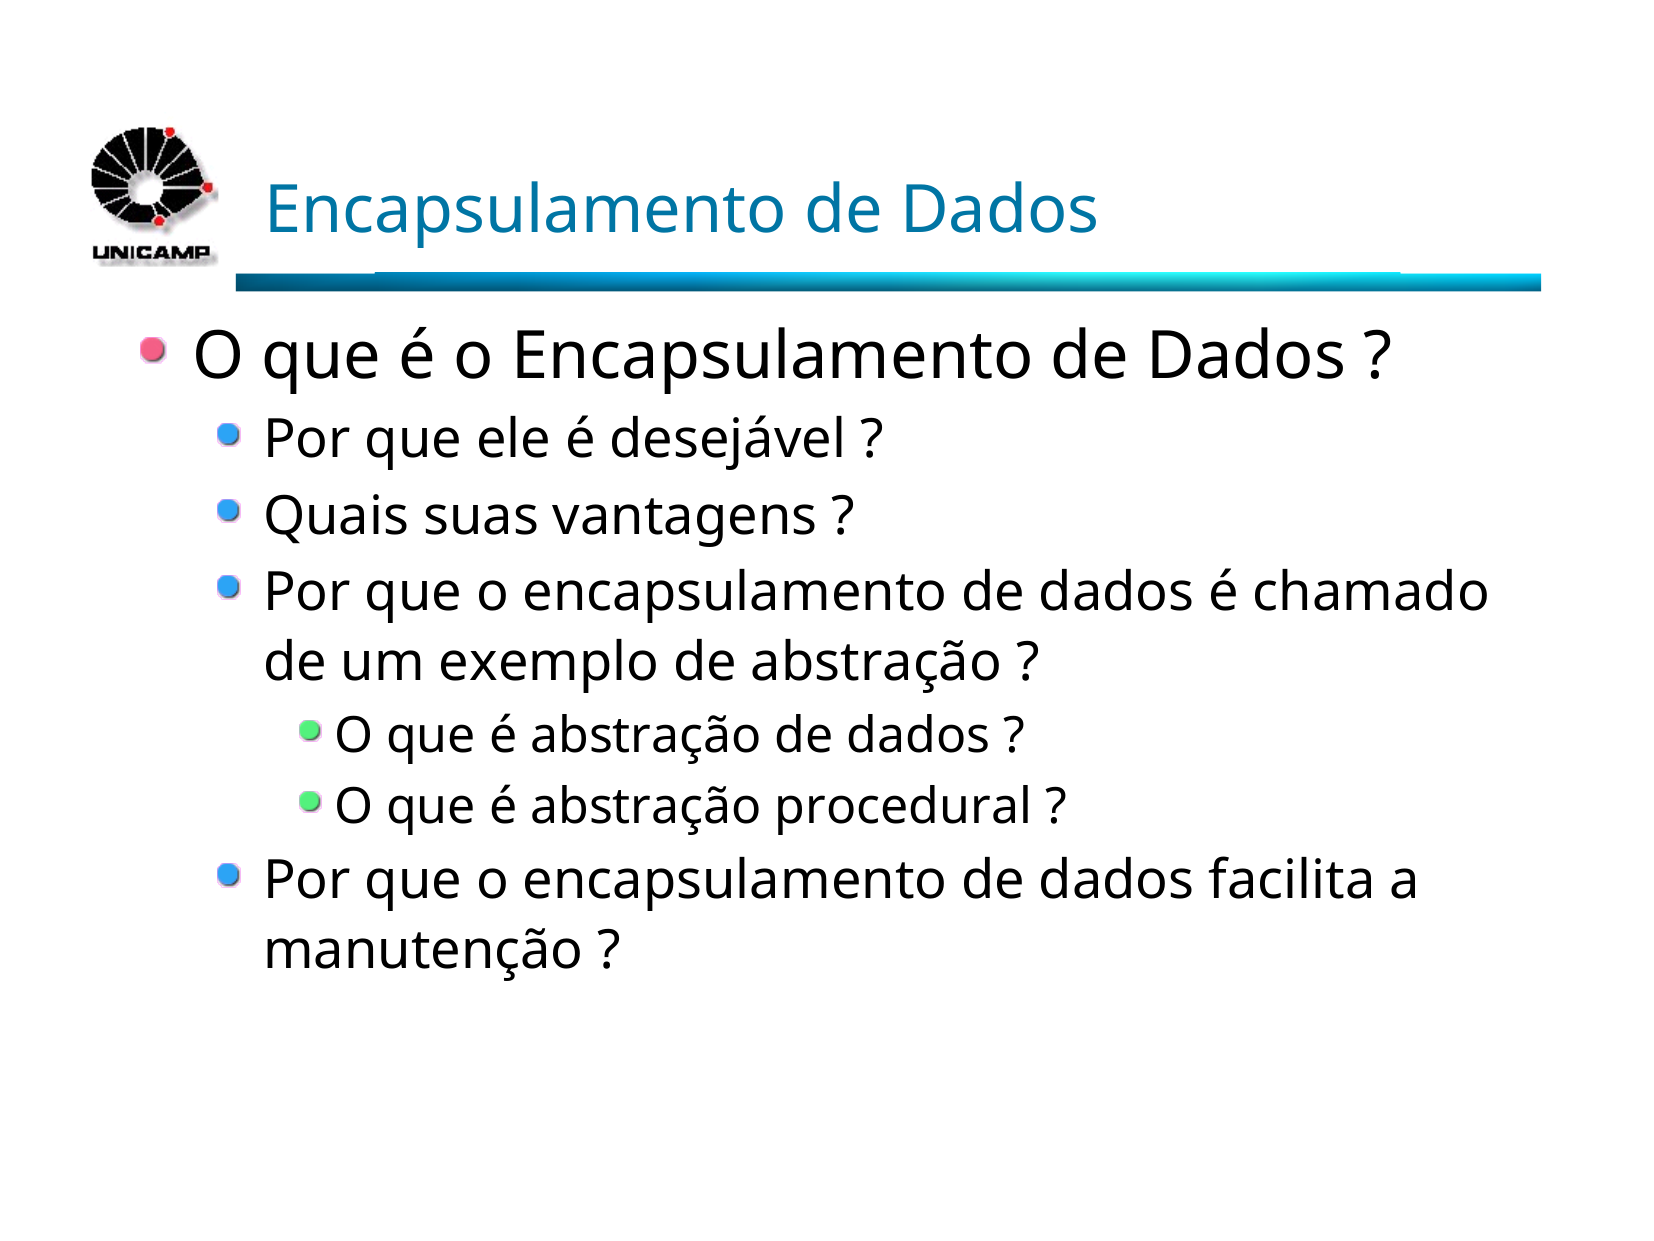

# Encapsulamento de Dados
O que é o Encapsulamento de Dados ?
Por que ele é desejável ?
Quais suas vantagens ?
Por que o encapsulamento de dados é chamado de um exemplo de abstração ?
O que é abstração de dados ?
O que é abstração procedural ?
Por que o encapsulamento de dados facilita a manutenção ?